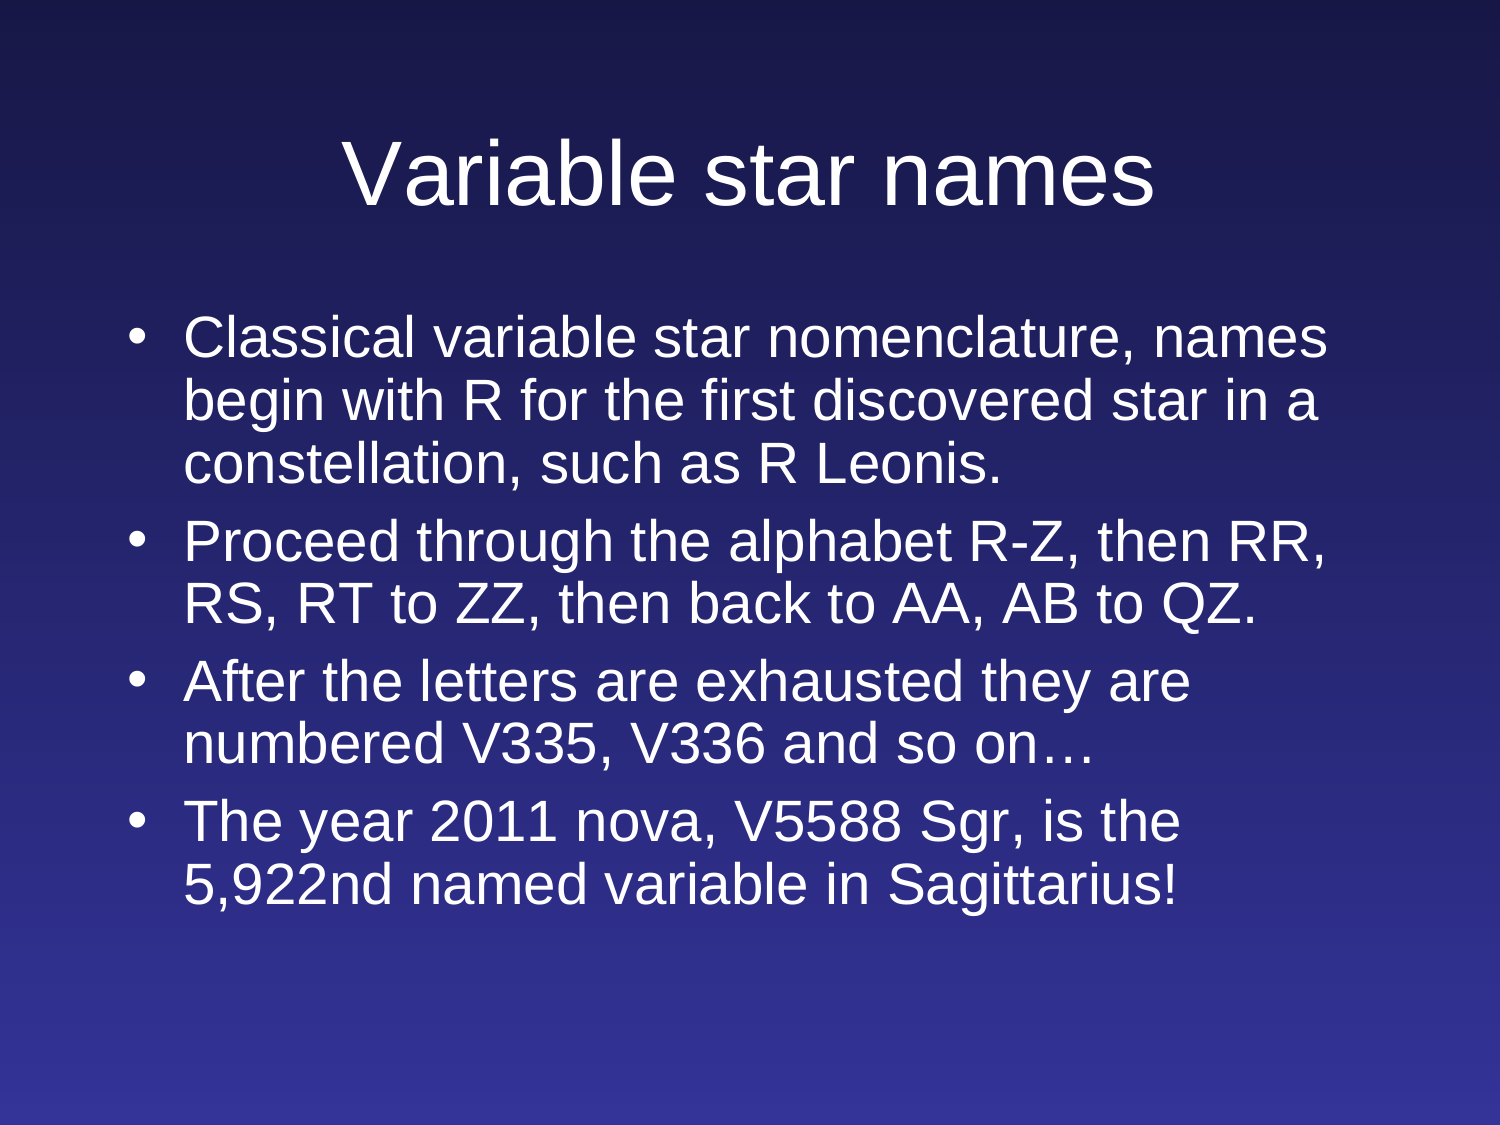

# Variable star names
Classical variable star nomenclature, names begin with R for the first discovered star in a constellation, such as R Leonis.
Proceed through the alphabet R-Z, then RR, RS, RT to ZZ, then back to AA, AB to QZ.
After the letters are exhausted they are numbered V335, V336 and so on…
The year 2011 nova, V5588 Sgr, is the 5,922nd named variable in Sagittarius!